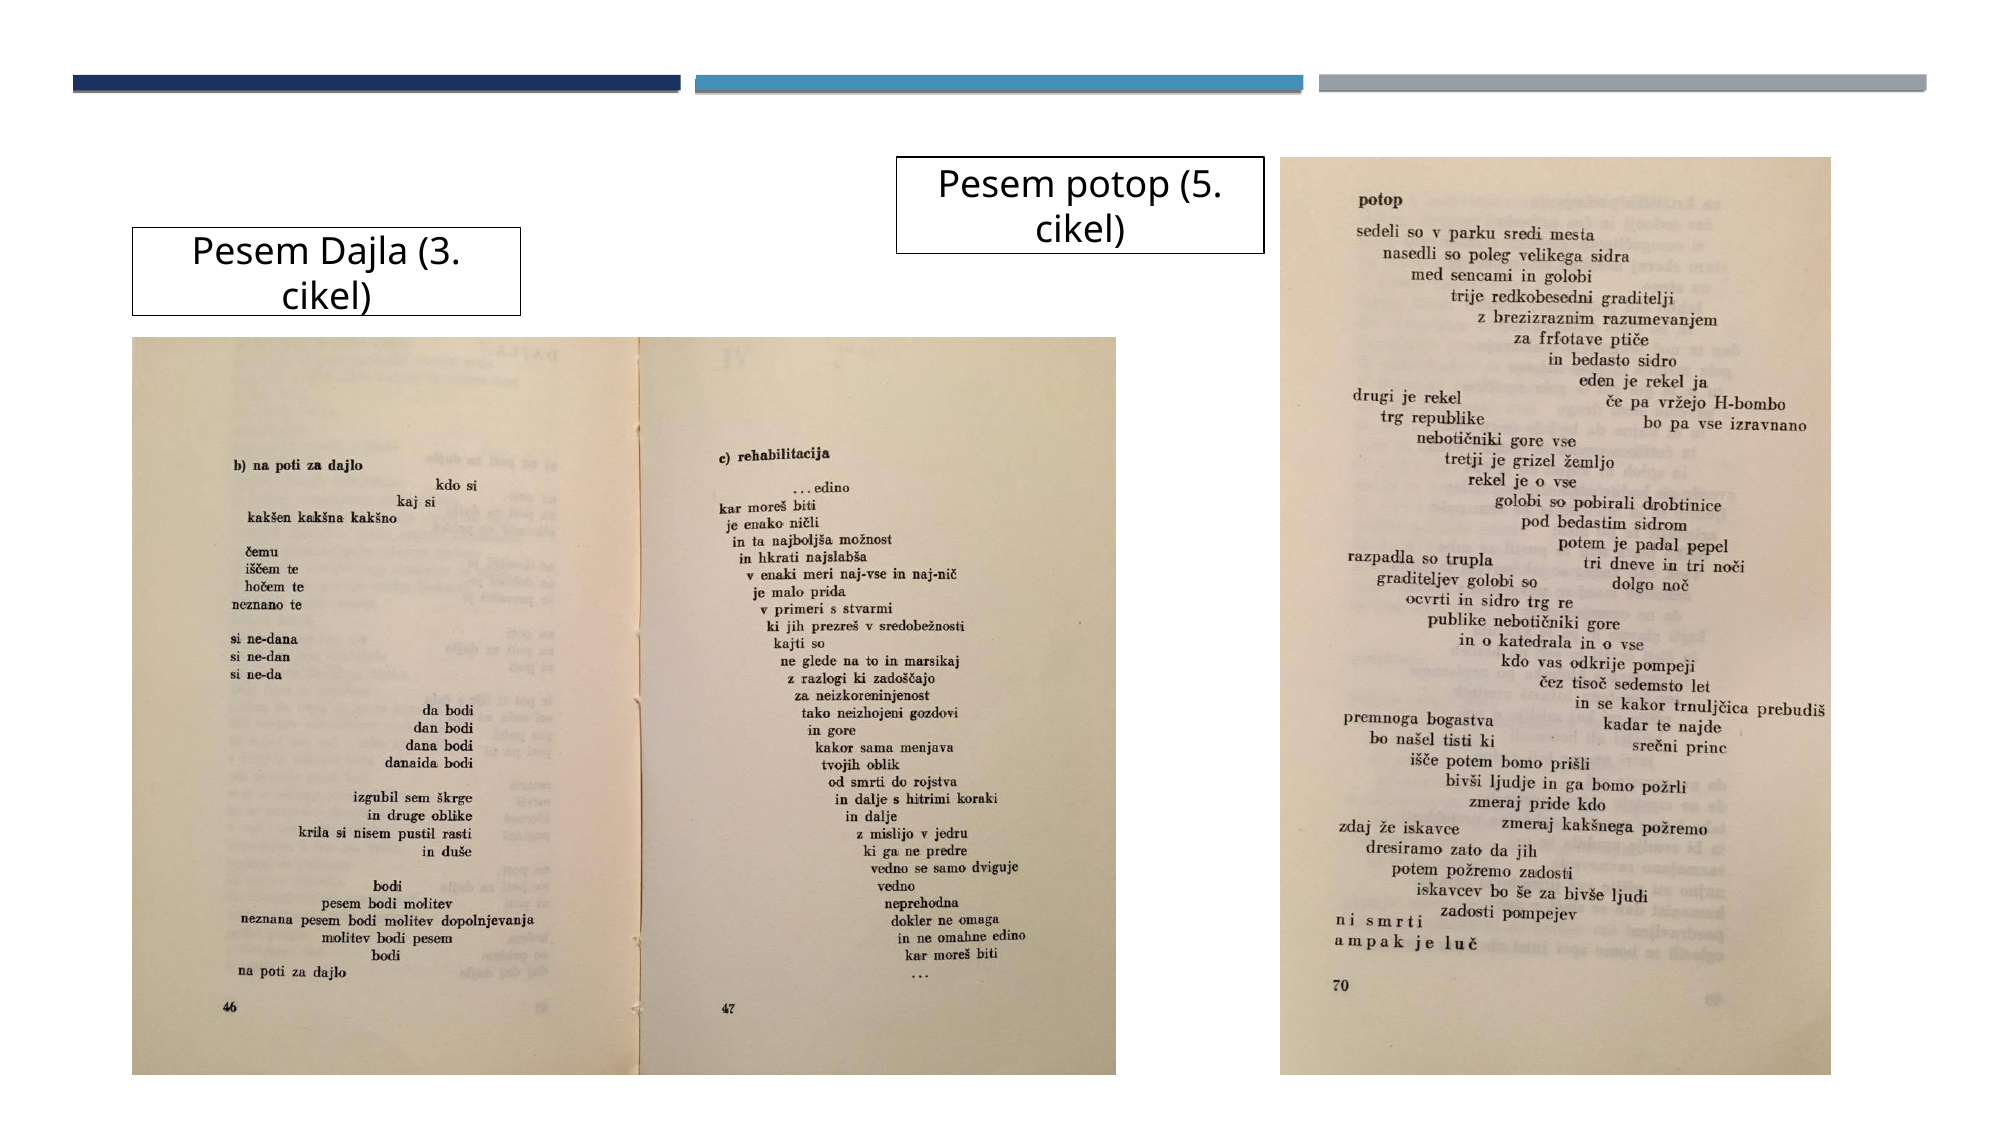

Pesem potop (5. cikel)
Pesem Dajla (3. cikel)